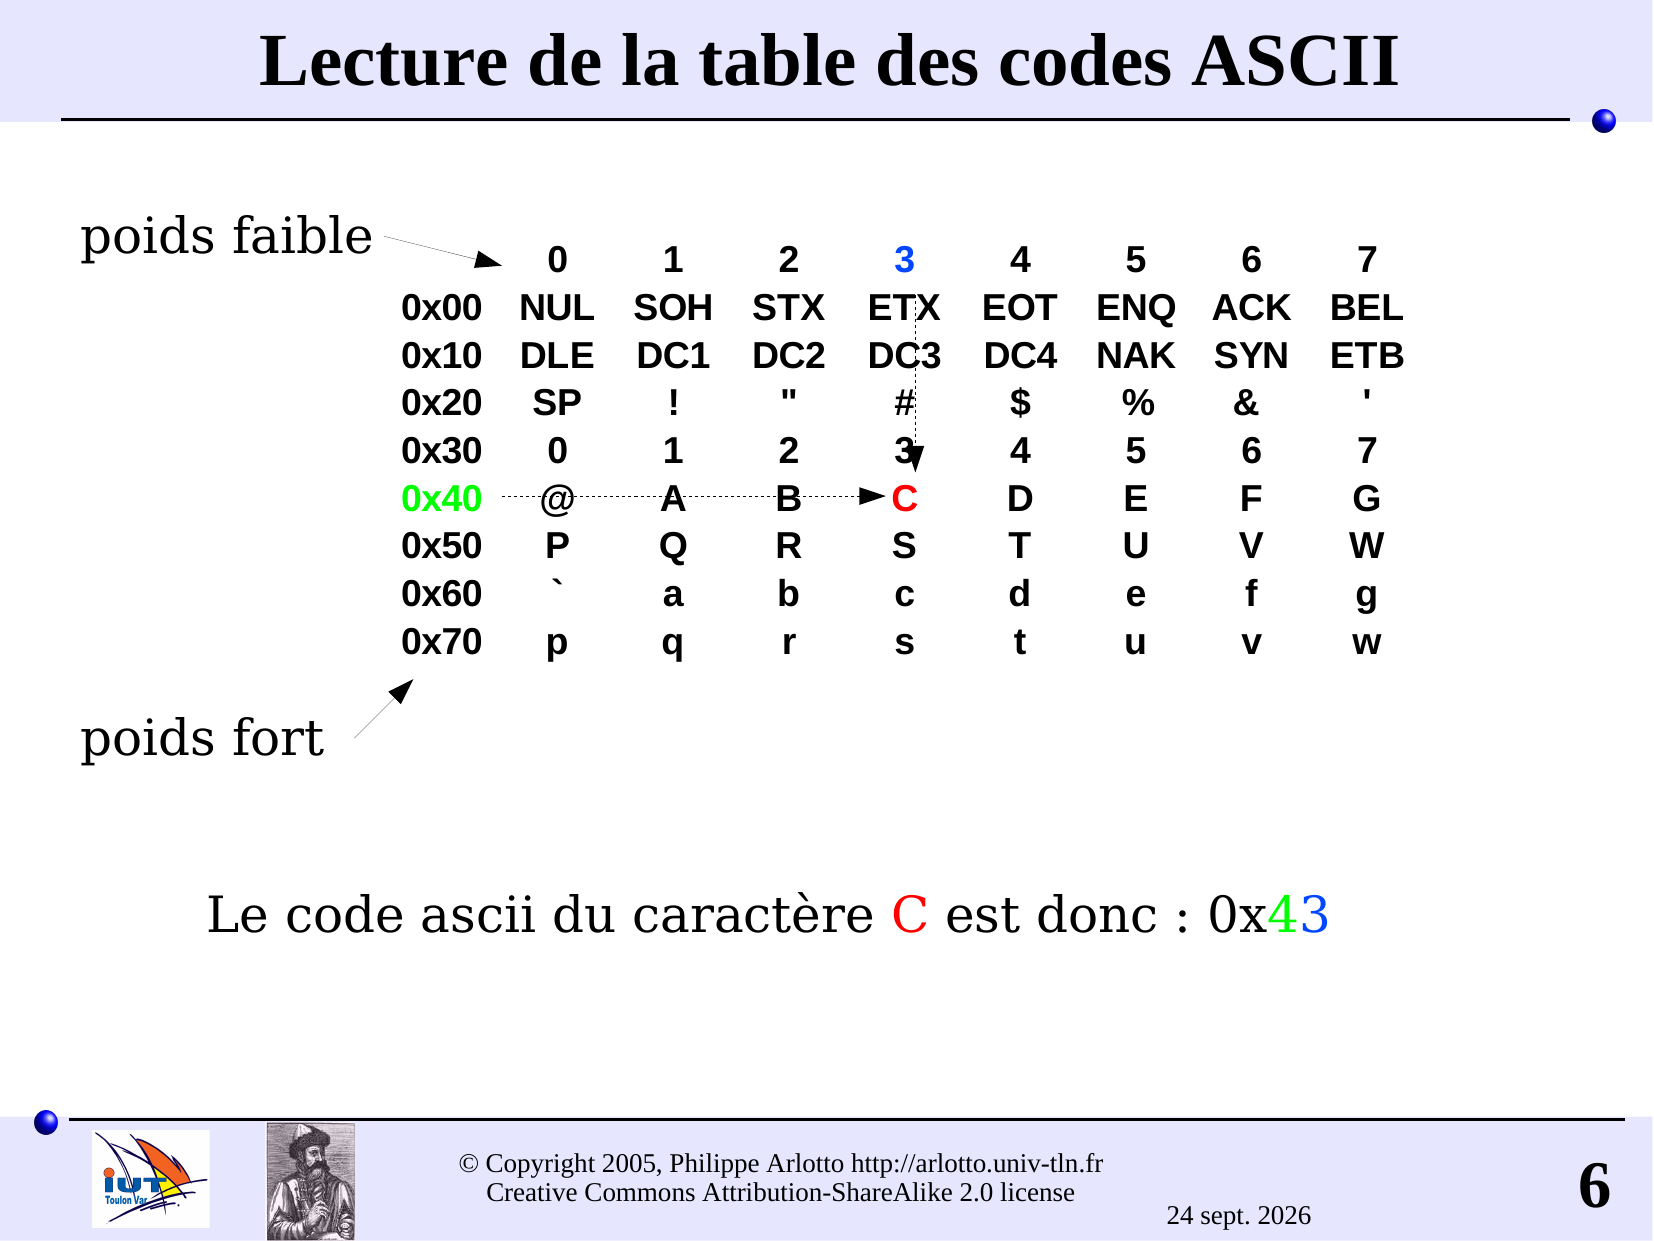

# Lecture de la table des codes ASCII
poids faible
poids fort
Le code ascii du caractère C est donc : 0x43